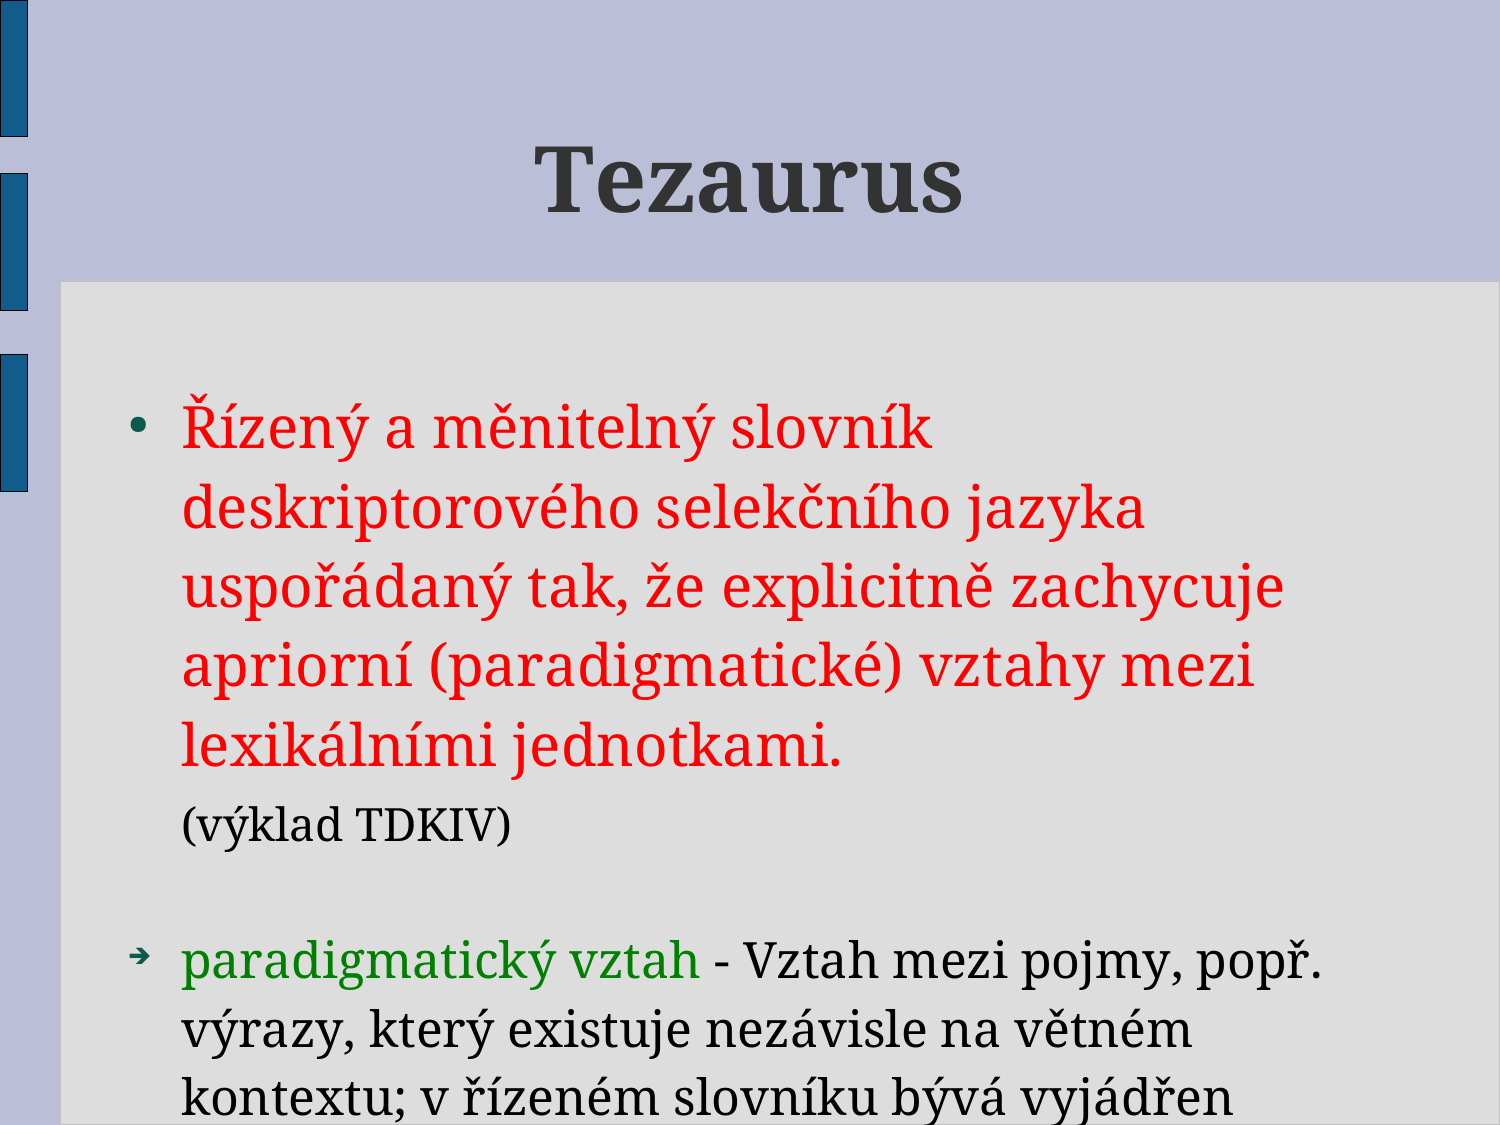

# Tezaurus
Řízený a měnitelný slovník deskriptorového selekčního jazyka uspořádaný tak, že explicitně zachycuje apriorní (paradigmatické) vztahy mezi lexikálními jednotkami.
(výklad TDKIV)
paradigmatický vztah - Vztah mezi pojmy, popř. výrazy, který existuje nezávisle na větném kontextu; v řízeném slovníku bývá vyjádřen vztahy mezi lexikálními jednotkami (např. vztah synonymie, homonymie, hierarchie, asociace apod.).
(výklad TDKIV)